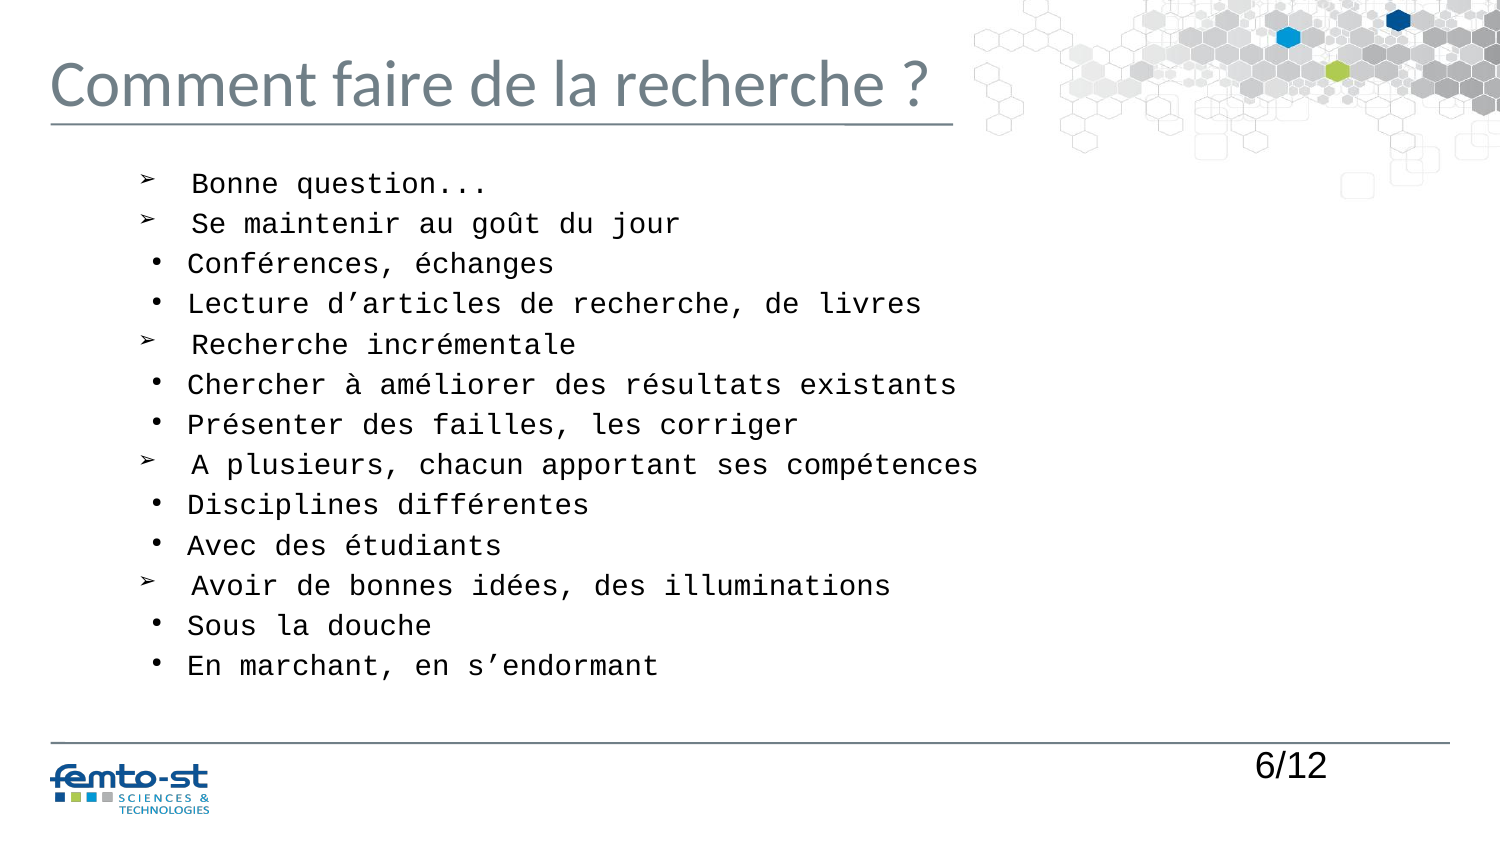

Comment faire de la recherche ?
Bonne question...
Se maintenir au goût du jour
Conférences, échanges
Lecture d’articles de recherche, de livres
Recherche incrémentale
Chercher à améliorer des résultats existants
Présenter des failles, les corriger
A plusieurs, chacun apportant ses compétences
Disciplines différentes
Avec des étudiants
Avoir de bonnes idées, des illuminations
Sous la douche
En marchant, en s’endormant